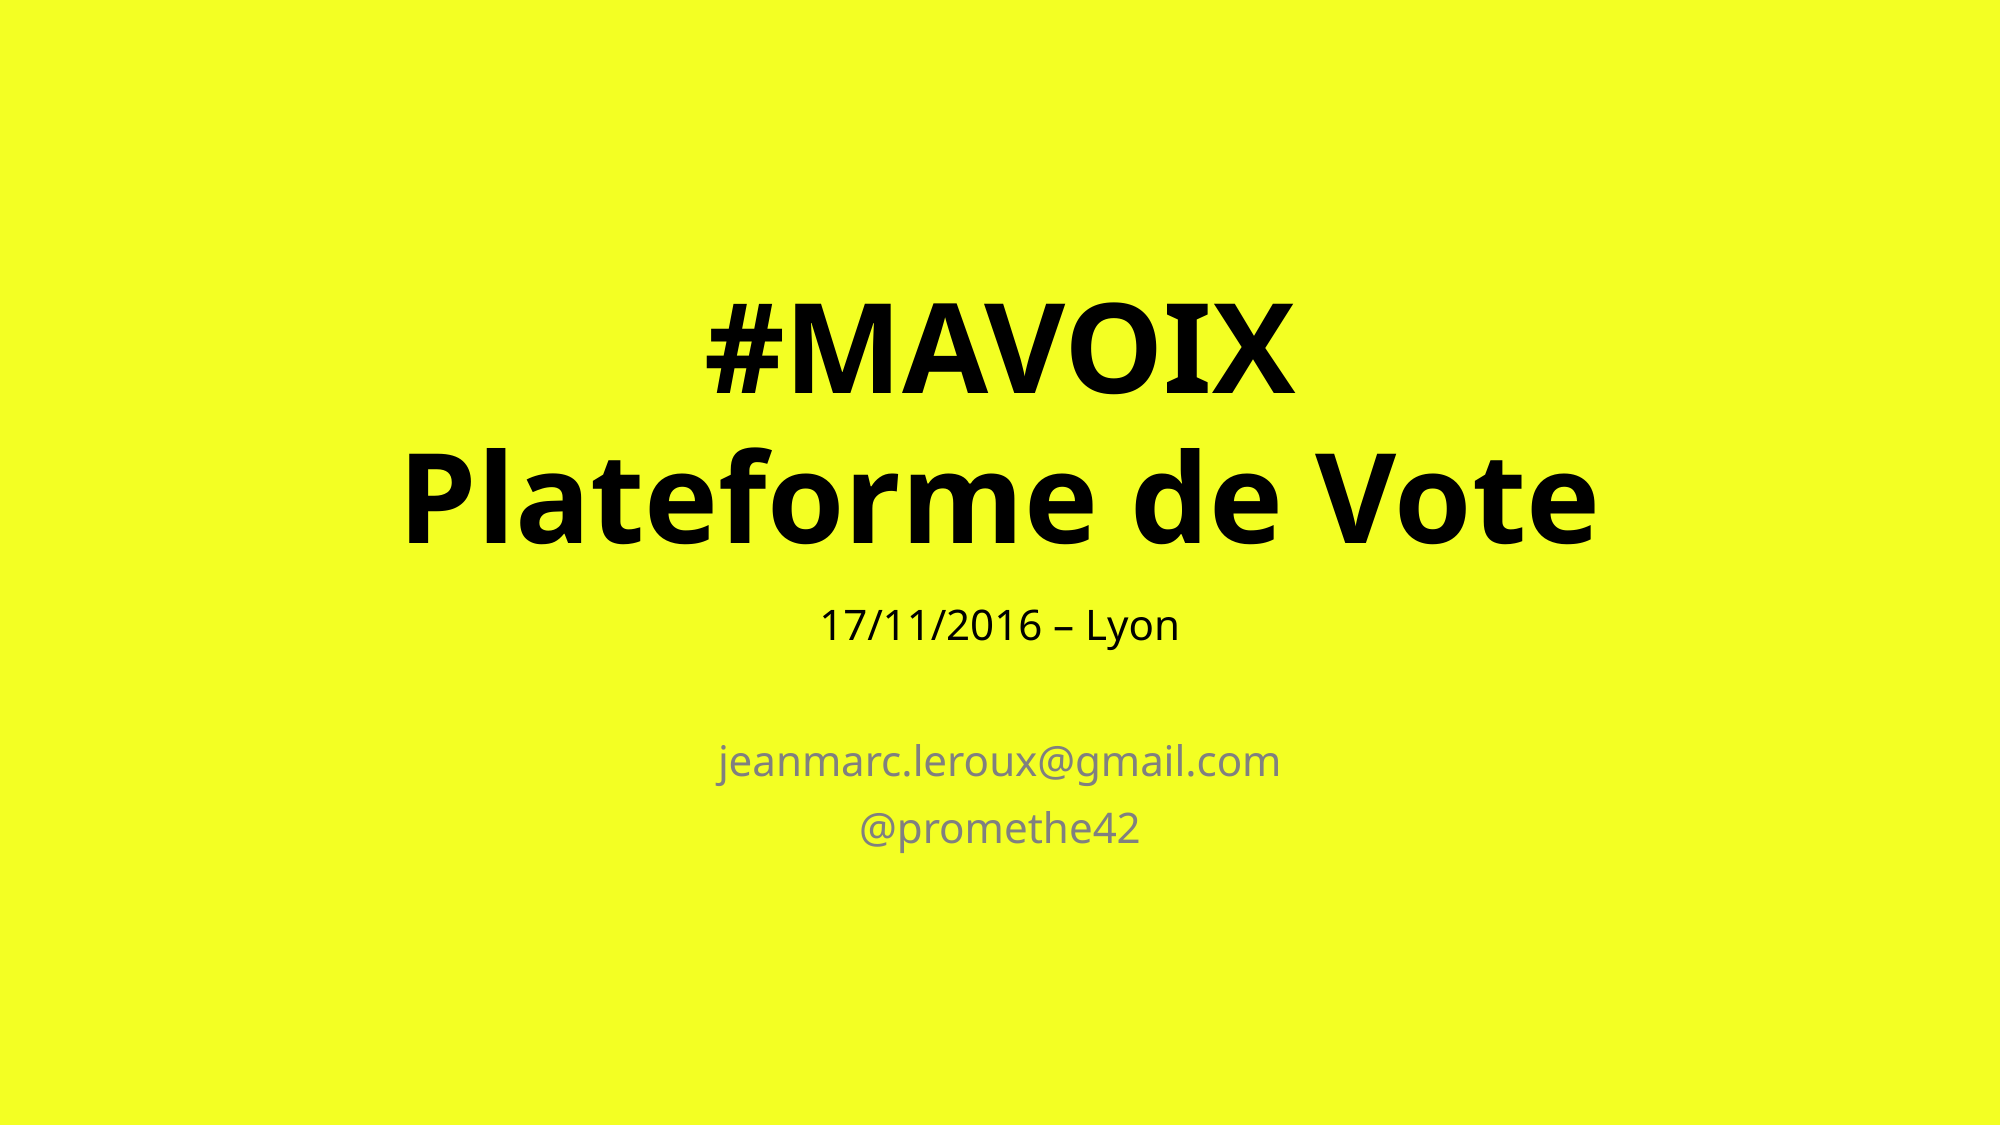

# #MAVOIX Plateforme de Vote
17/11/2016 – Lyon
jeanmarc.leroux@gmail.com
@promethe42